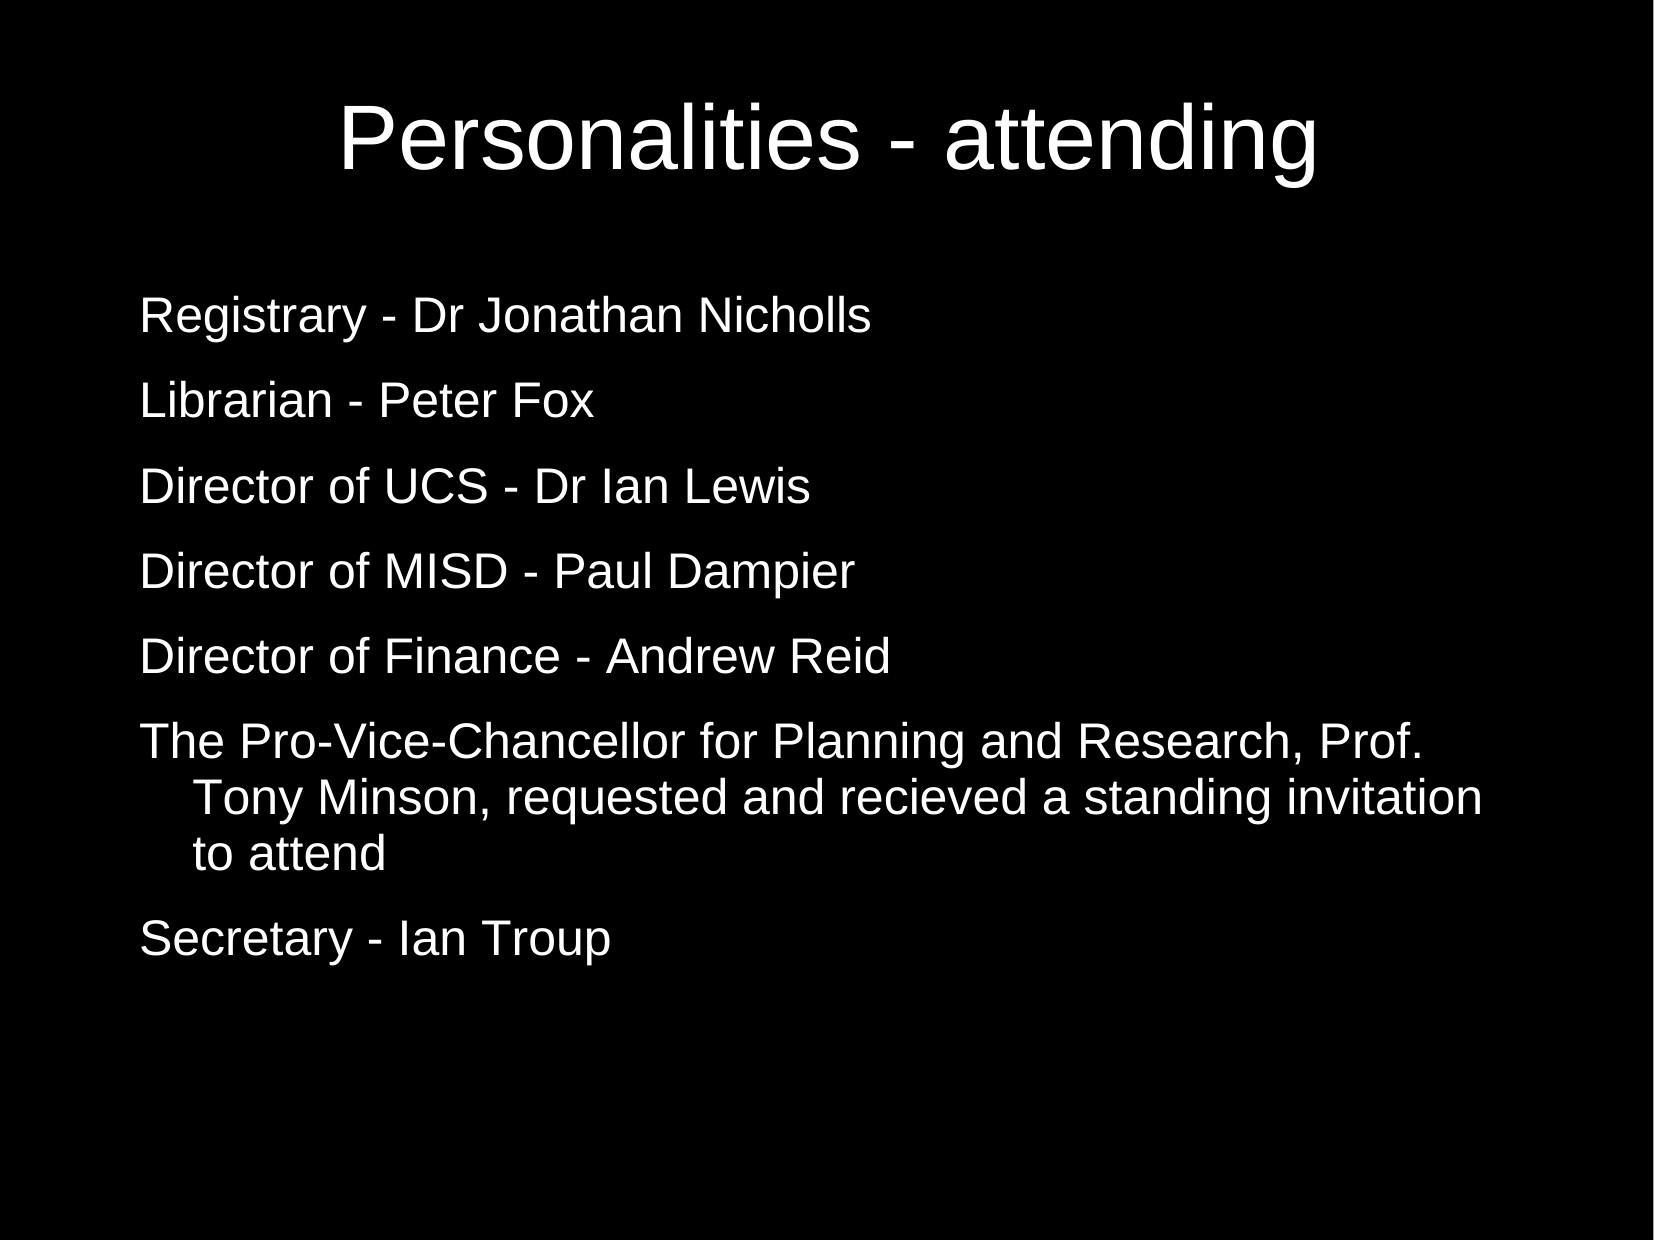

# Personalities - attending
Registrary - Dr Jonathan Nicholls
Librarian - Peter Fox
Director of UCS - Dr Ian Lewis
Director of MISD - Paul Dampier
Director of Finance - Andrew Reid
The Pro-Vice-Chancellor for Planning and Research, Prof. Tony Minson, requested and recieved a standing invitation to attend
Secretary - Ian Troup